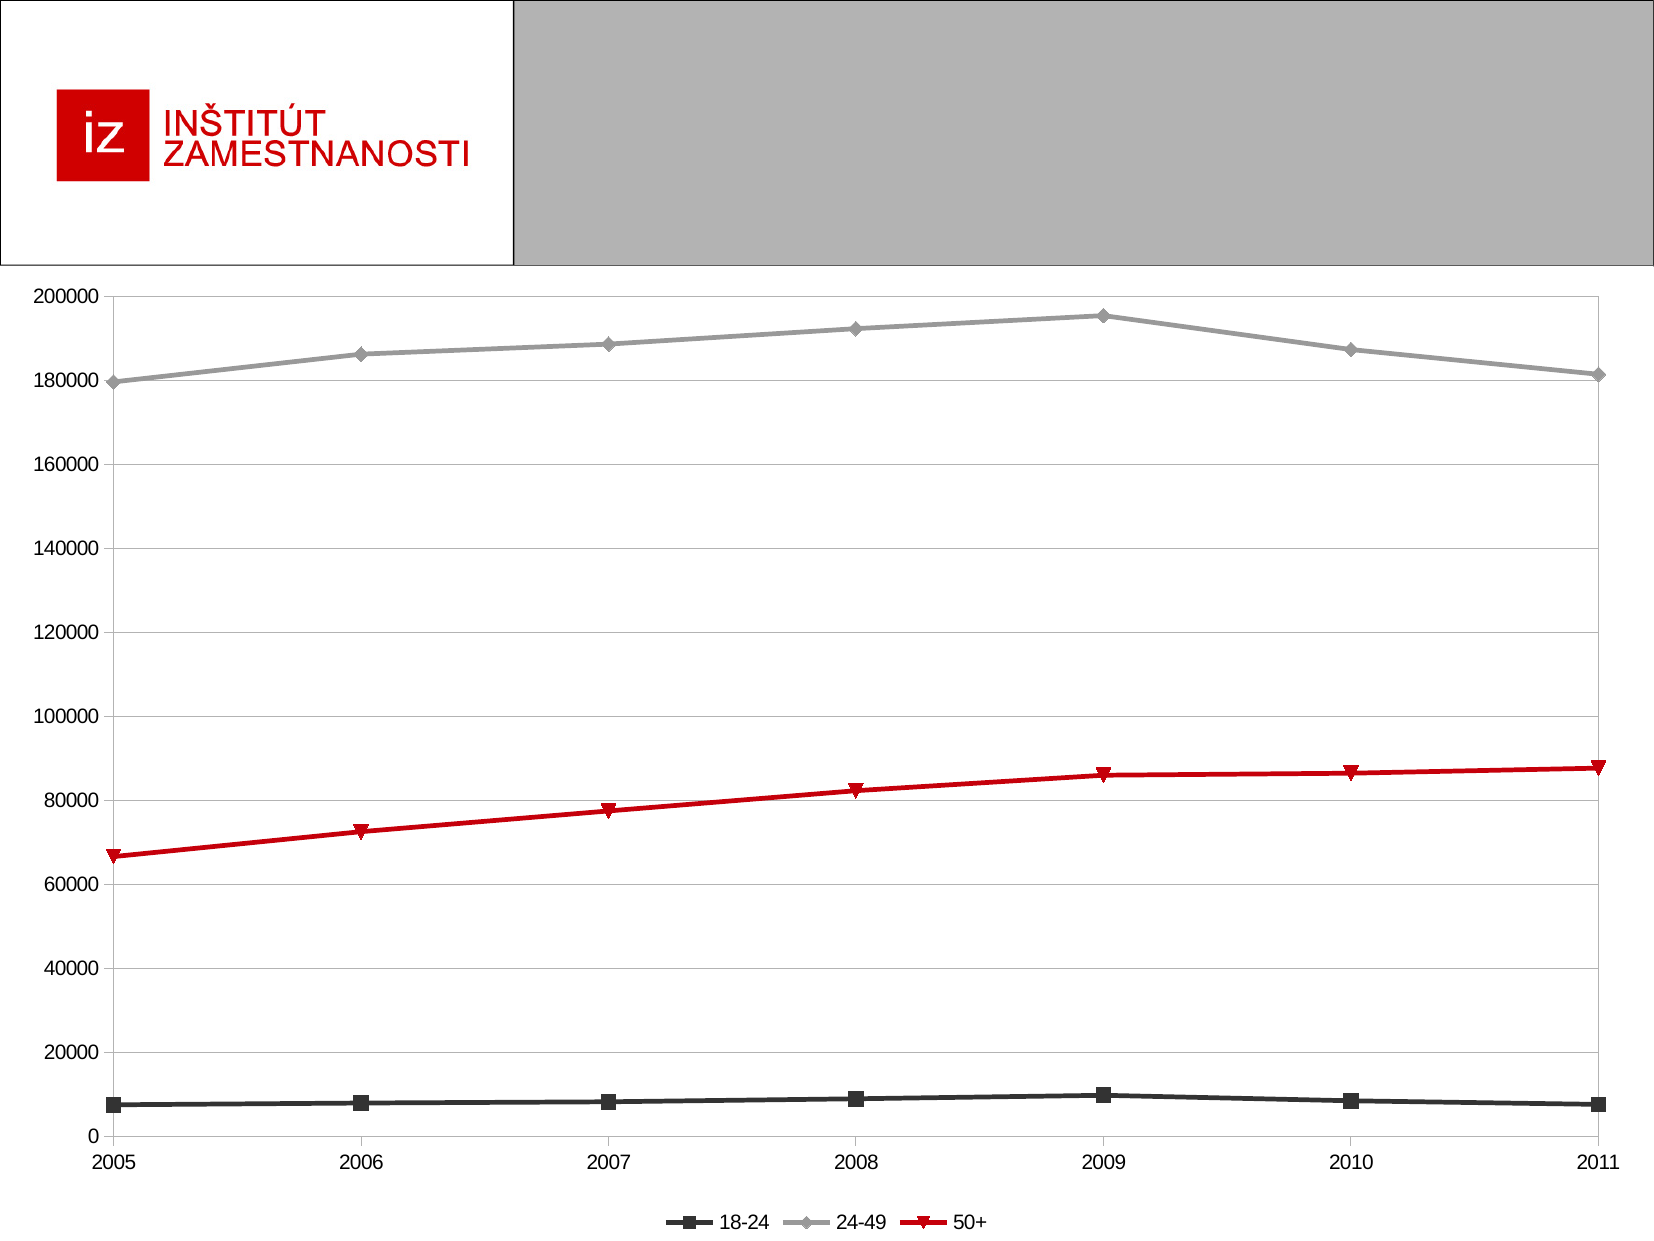

#
### Chart
| Category | 18-24 | 24-49 | 50+ |
|---|---|---|---|
| 2005 | 7462.0 | 179748.0 | 66612.0 |
| 2006 | 7890.0 | 186355.0 | 72550.0 |
| 2007 | 8188.0 | 188748.0 | 77495.0 |
| 2008 | 8899.0 | 192431.0 | 82319.0 |
| 2009 | 9734.0 | 195542.0 | 86004.0 |
| 2010 | 8417.0 | 187457.0 | 86489.0 |
| 2011 | 7561.0 | 181554.0 | 87687.0 |